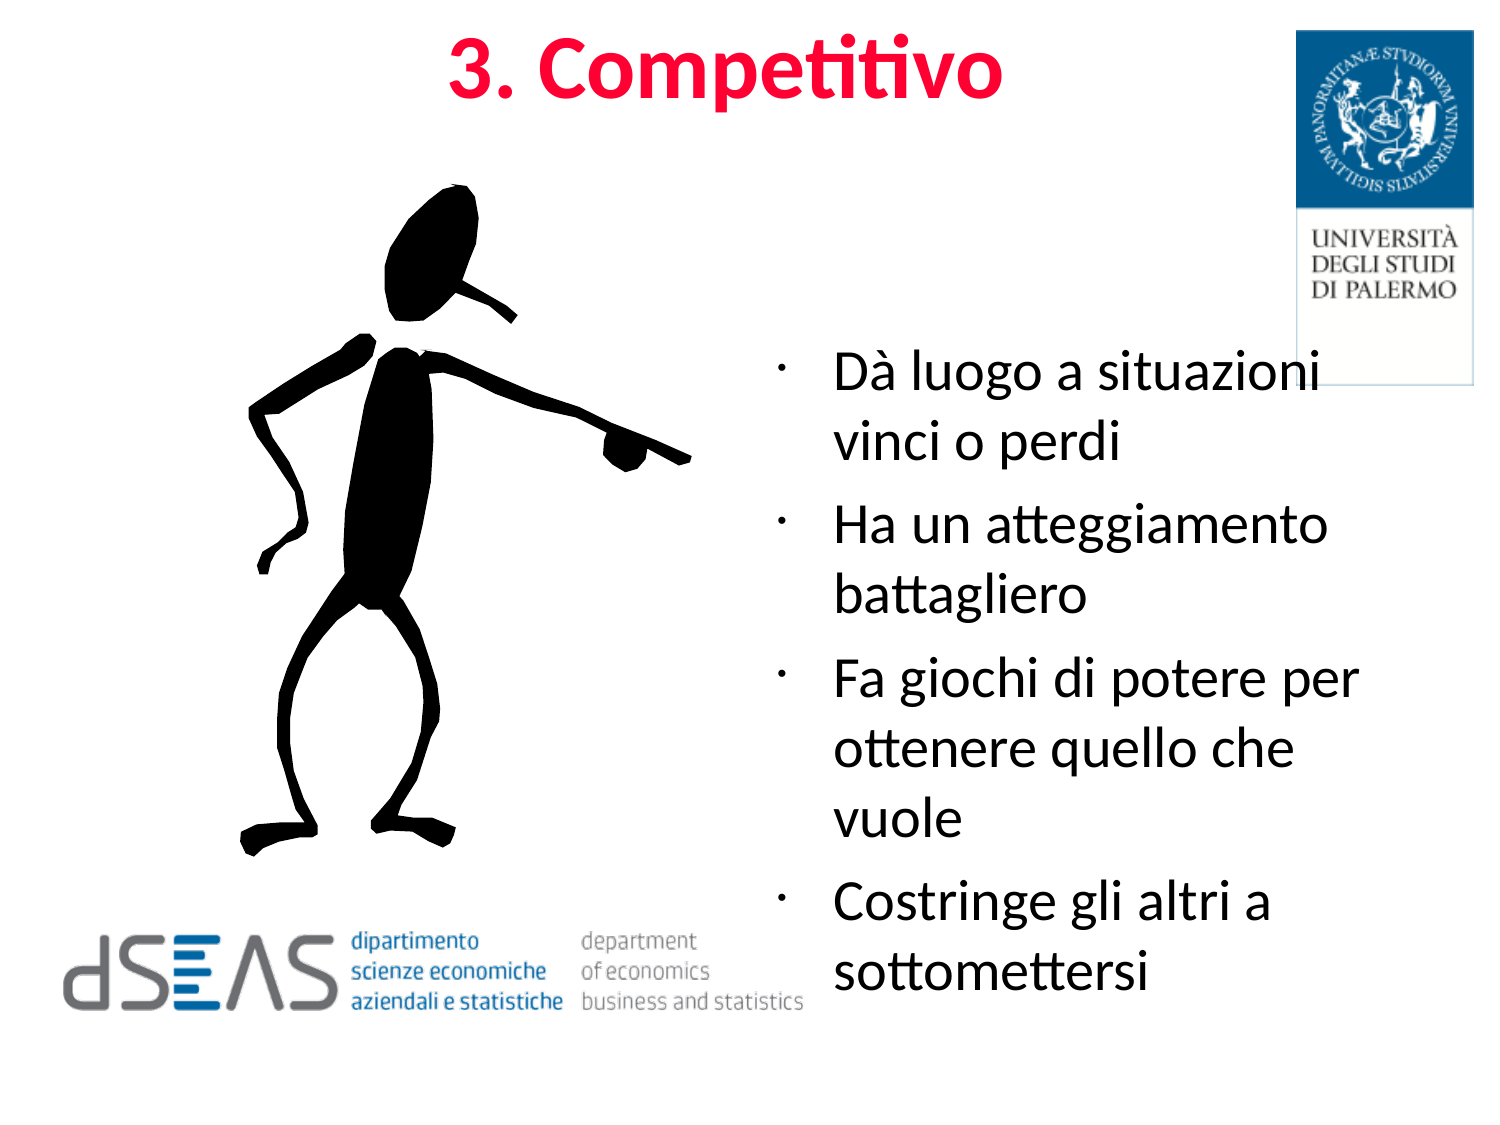

# 3. Competitivo
Dà luogo a situazioni vinci o perdi
Ha un atteggiamento battagliero
Fa giochi di potere per ottenere quello che vuole
Costringe gli altri a sottomettersi